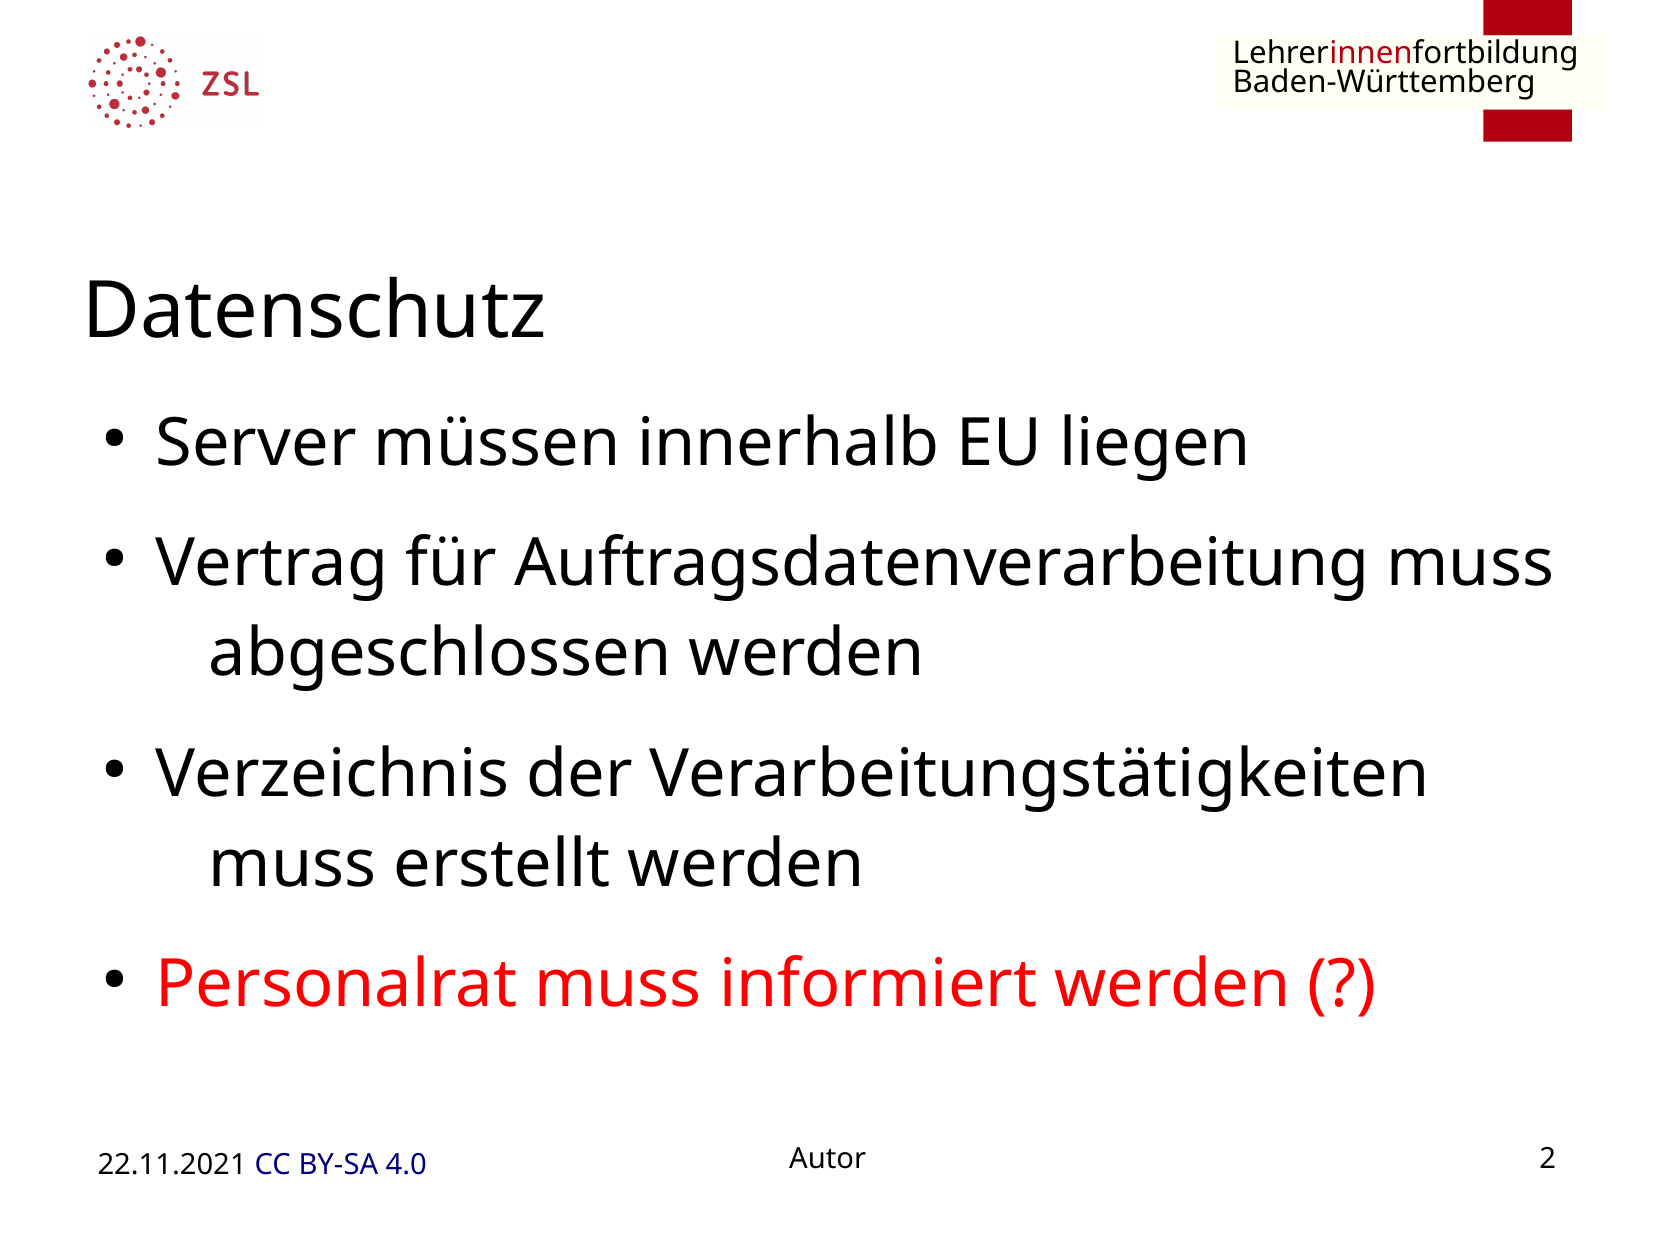

# Datenschutz
Server müssen innerhalb EU liegen
Vertrag für Auftragsdatenverarbeitung muss abgeschlossen werden
Verzeichnis der Verarbeitungstätigkeiten muss erstellt werden
Personalrat muss informiert werden (?)